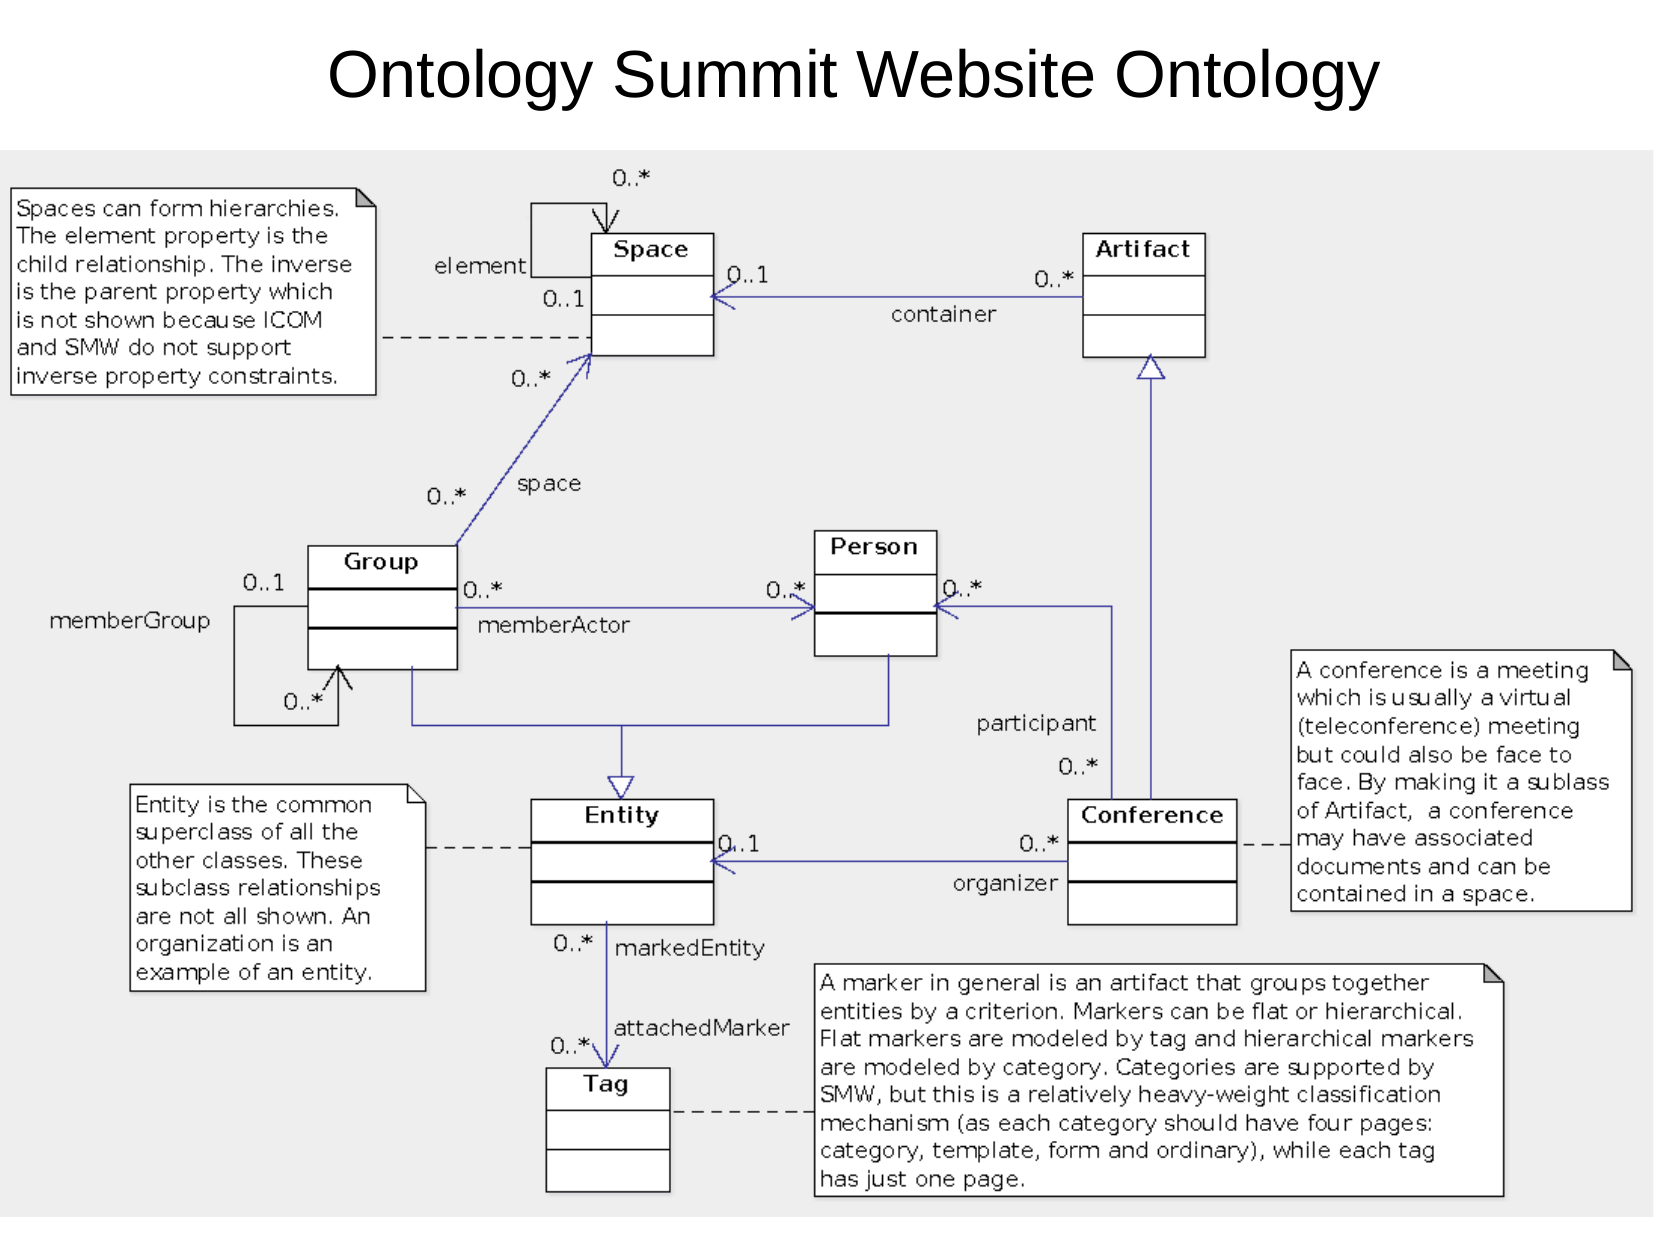

Ontology Summit Website Ontology
Ontology Summit 2013 Content Hack
13